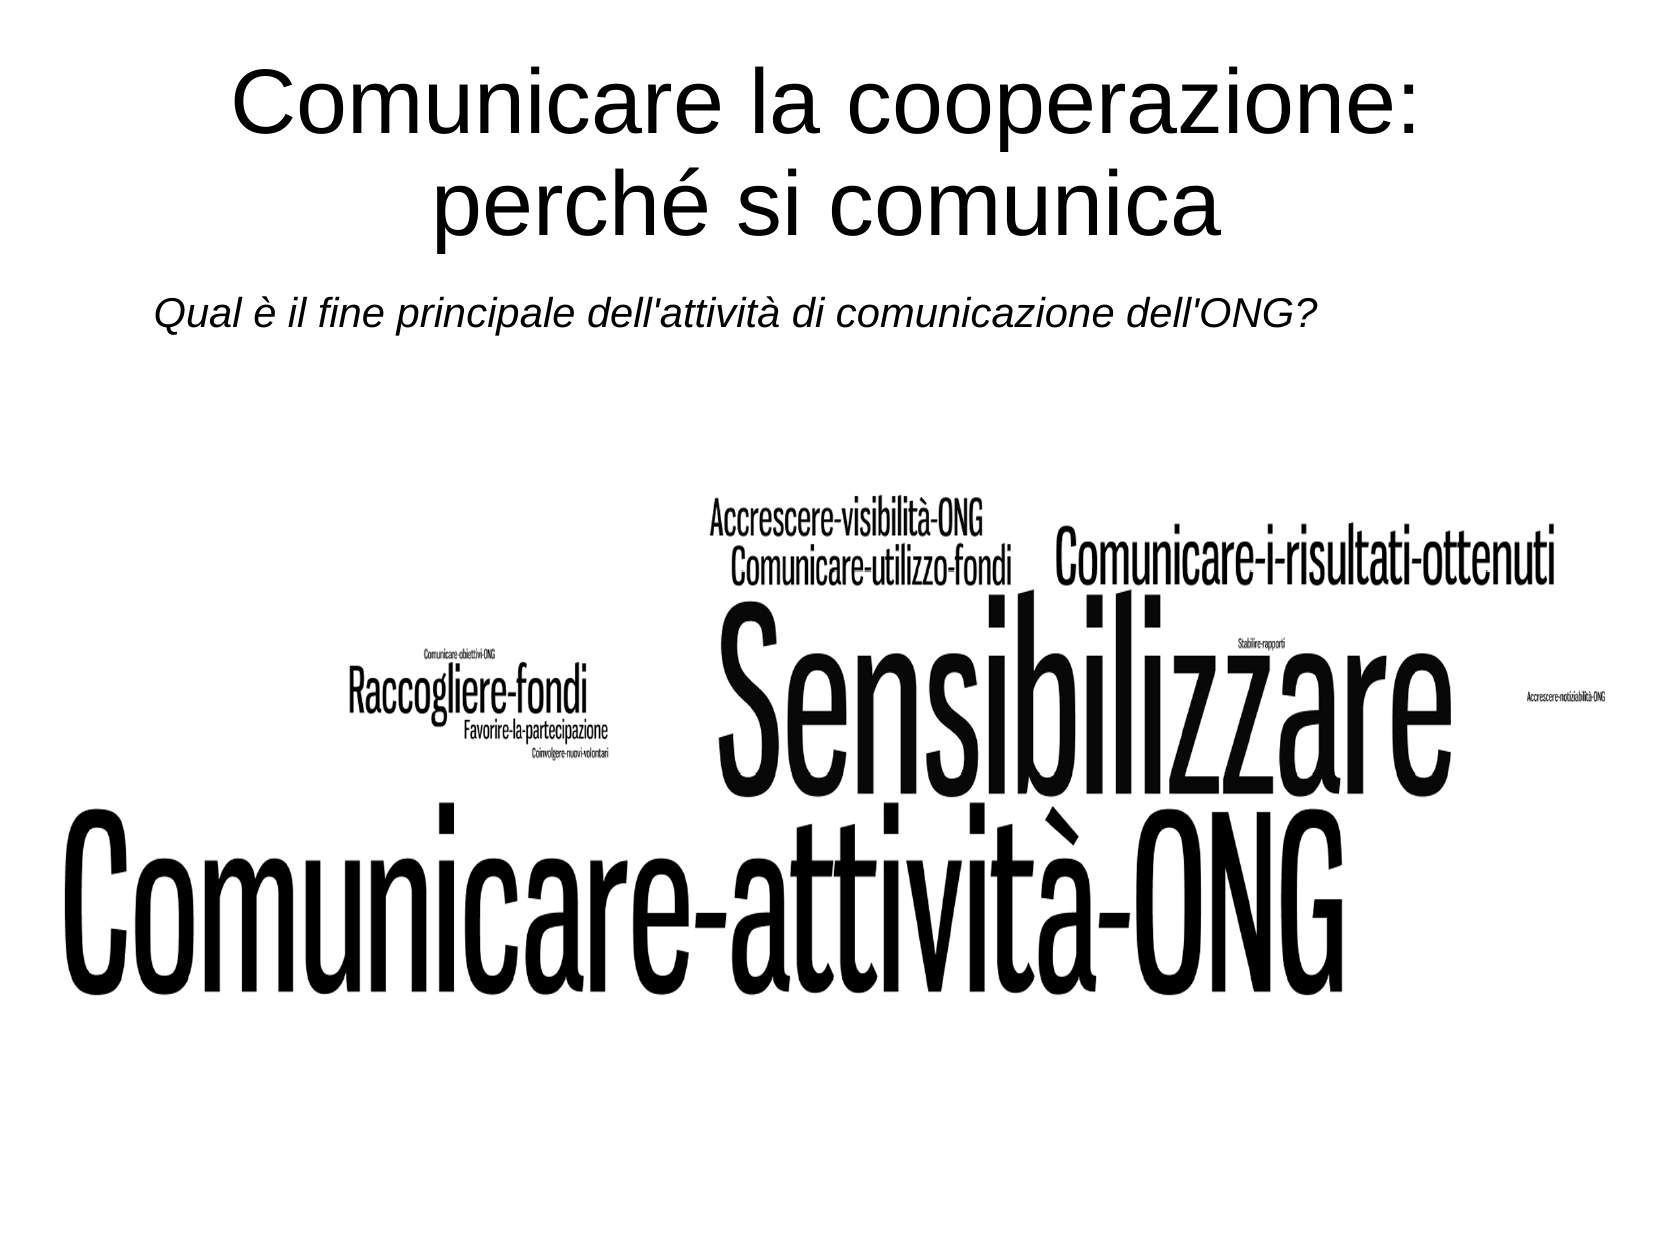

# Comunicare la cooperazione: perché si comunica
Qual è il fine principale dell'attività di comunicazione dell'ONG?